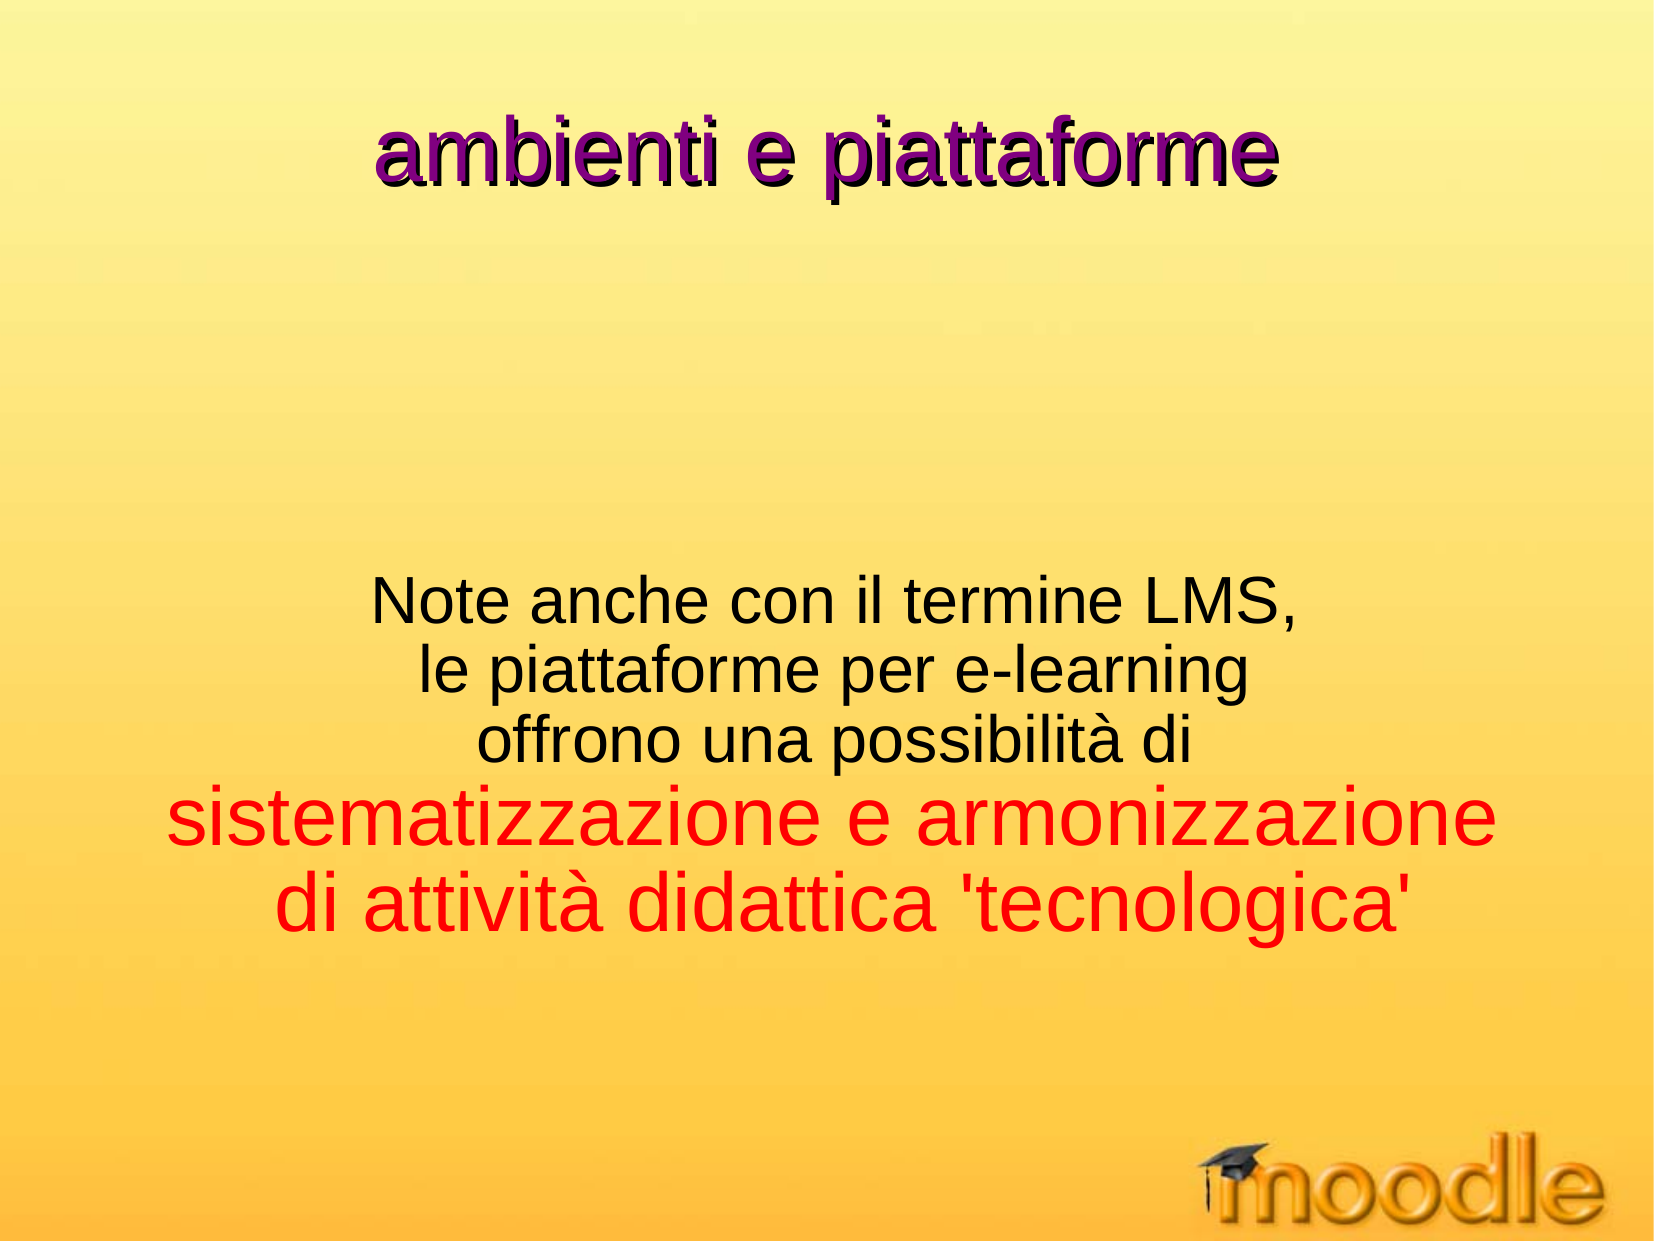

# ambienti e piattaforme
Note anche con il termine LMS,
le piattaforme per e-learning
offrono una possibilità di
sistematizzazione e armonizzazione
di attività didattica 'tecnologica'